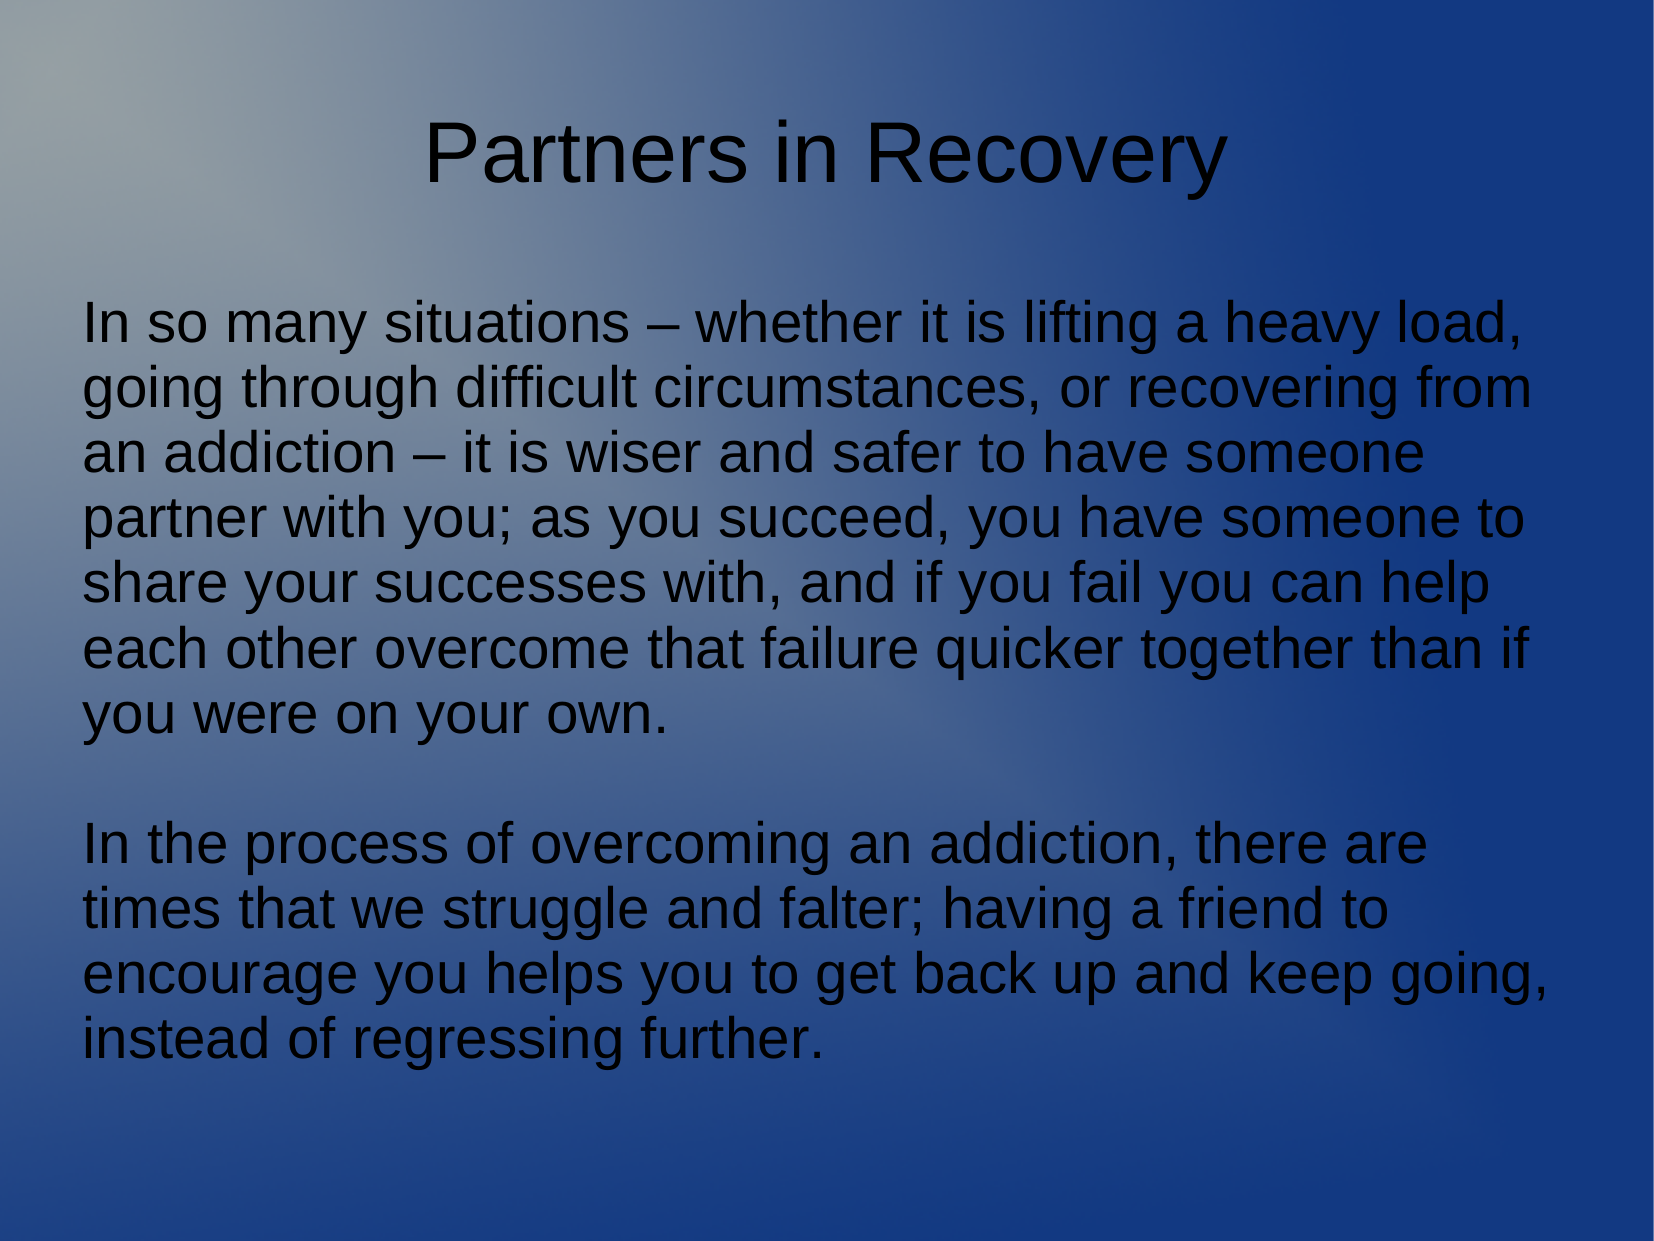

# Partners in Recovery
In so many situations – whether it is lifting a heavy load, going through difficult circumstances, or recovering from an addiction – it is wiser and safer to have someone partner with you; as you succeed, you have someone to share your successes with, and if you fail you can help each other overcome that failure quicker together than if you were on your own.
In the process of overcoming an addiction, there are times that we struggle and falter; having a friend to encourage you helps you to get back up and keep going, instead of regressing further.